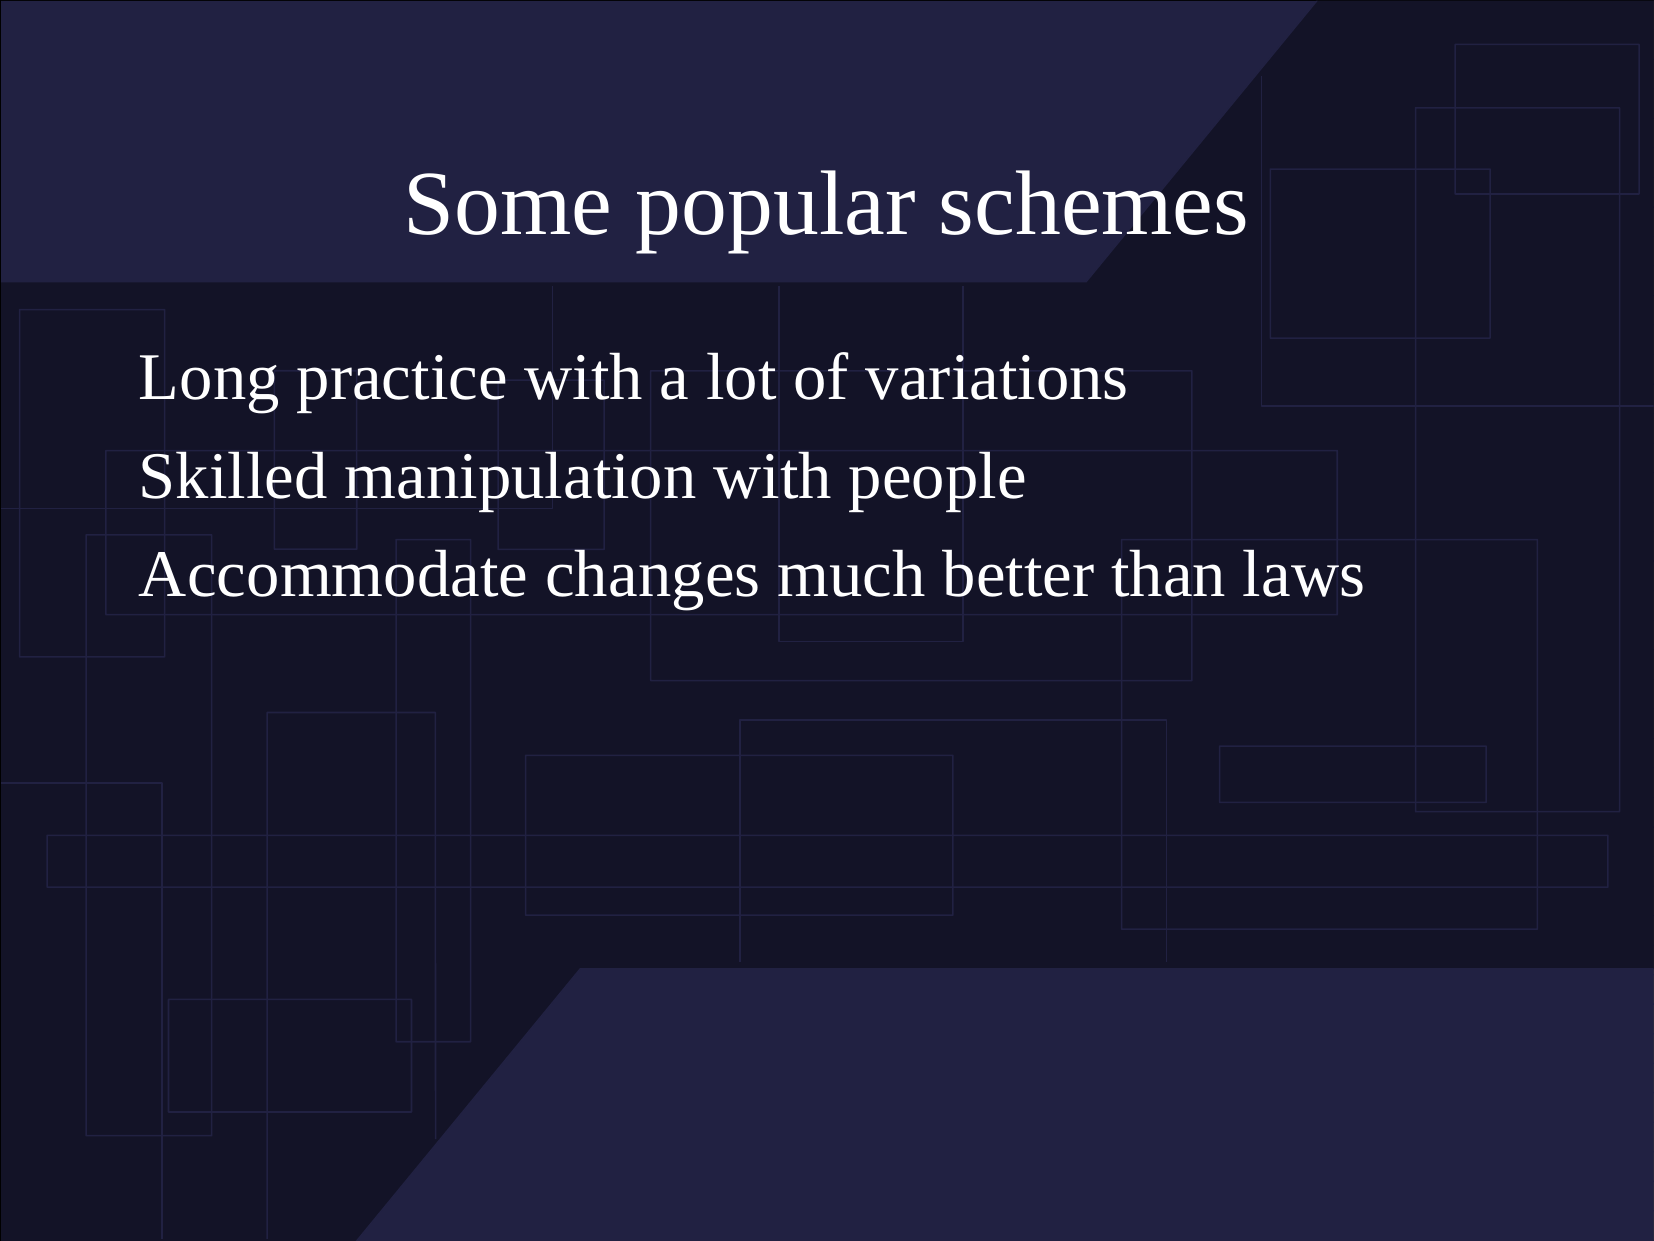

# Some popular schemes
Long practice with a lot of variations
Skilled manipulation with people
Accommodate changes much better than laws